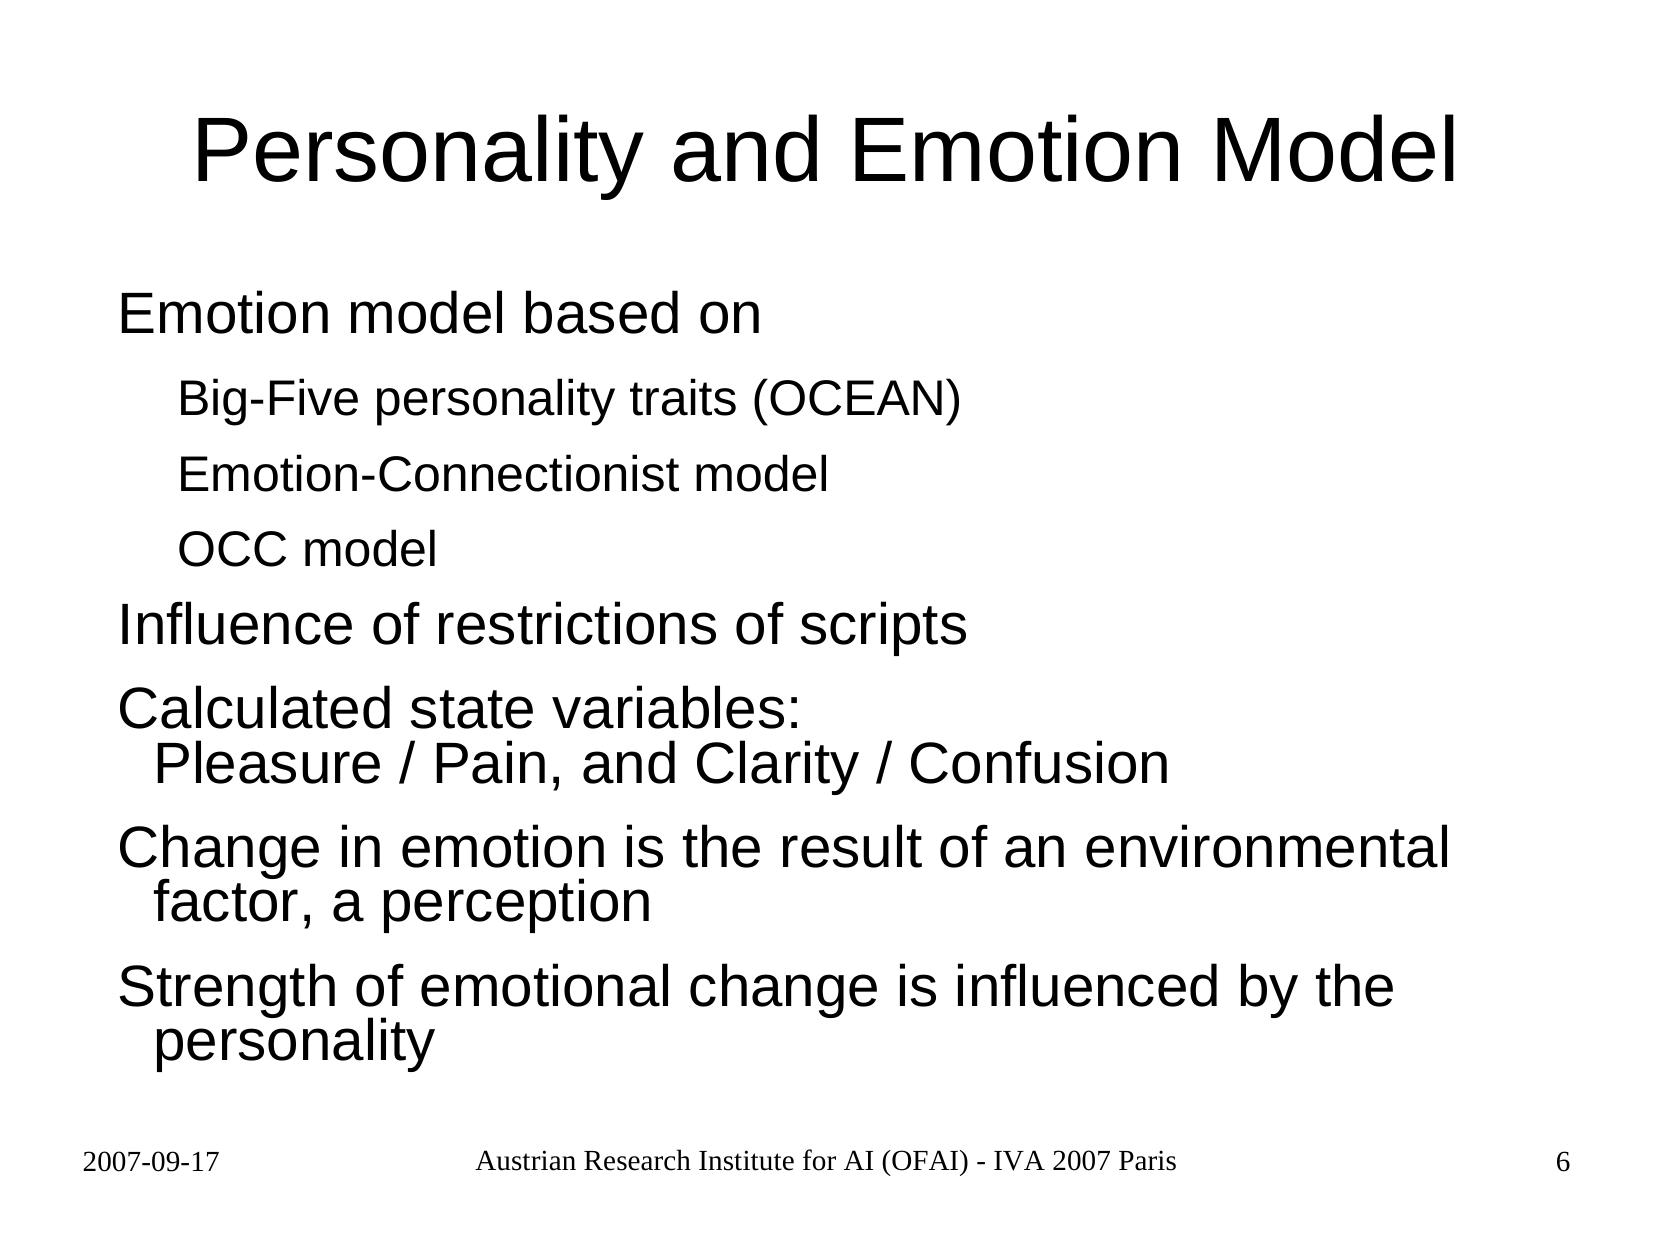

# Personality and Emotion Model
Emotion model based on
Big-Five personality traits (OCEAN)
Emotion-Connectionist model
OCC model
Influence of restrictions of scripts
Calculated state variables:
Pleasure / Pain, and Clarity / Confusion
Change in emotion is the result of an environmental factor, a perception
Strength of emotional change is influenced by the personality
Austrian Research Institute for AI (OFAI) - IVA 2007 Paris
2007-09-17
6